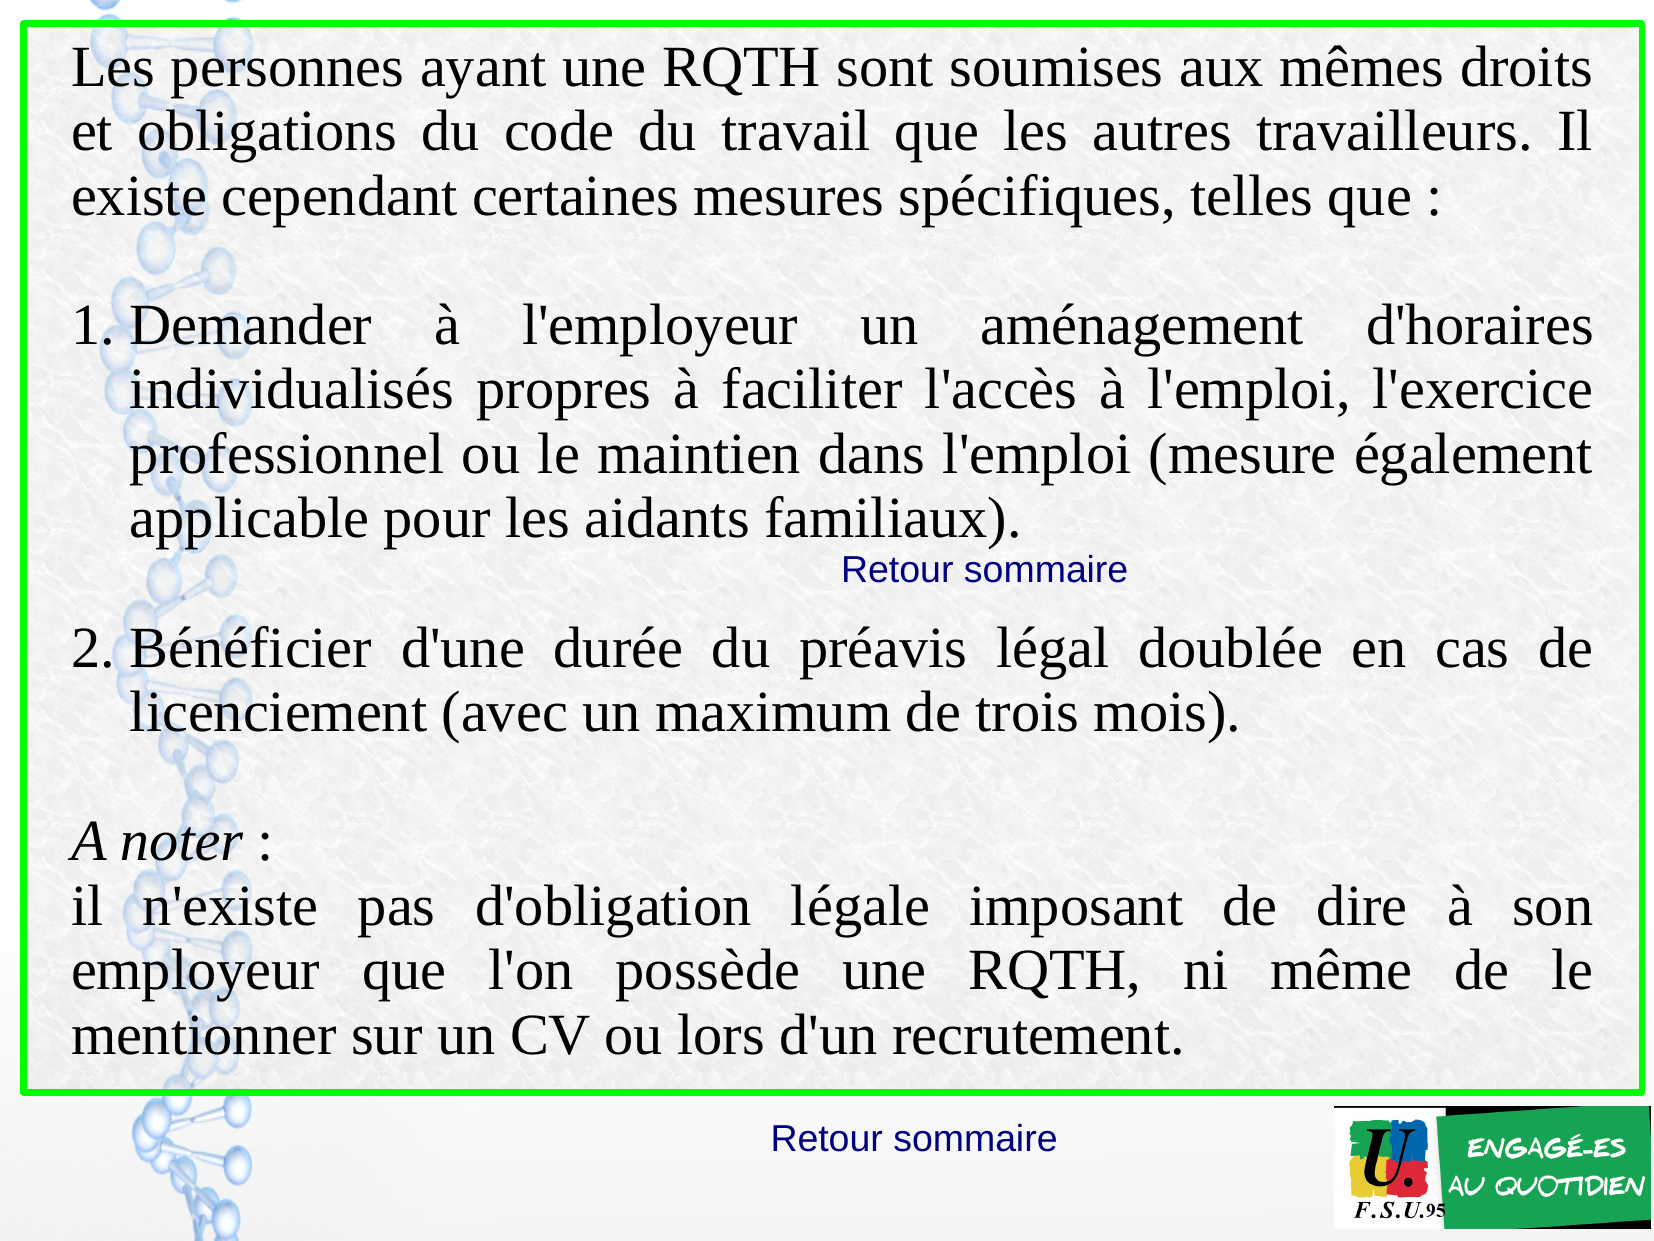

Les personnes ayant une RQTH sont soumises aux mêmes droits et obligations du code du travail que les autres travailleurs. Il existe cependant certaines mesures spécifiques, telles que :
Demander à l'employeur un aménagement d'horaires individualisés propres à faciliter l'accès à l'emploi, l'exercice professionnel ou le maintien dans l'emploi (mesure également applicable pour les aidants familiaux).
Bénéficier d'une durée du préavis légal doublée en cas de licenciement (avec un maximum de trois mois).
A noter :
il n'existe pas d'obligation légale imposant de dire à son employeur que l'on possède une RQTH, ni même de le mentionner sur un CV ou lors d'un recrutement.
Retour sommaire
Retour sommaire